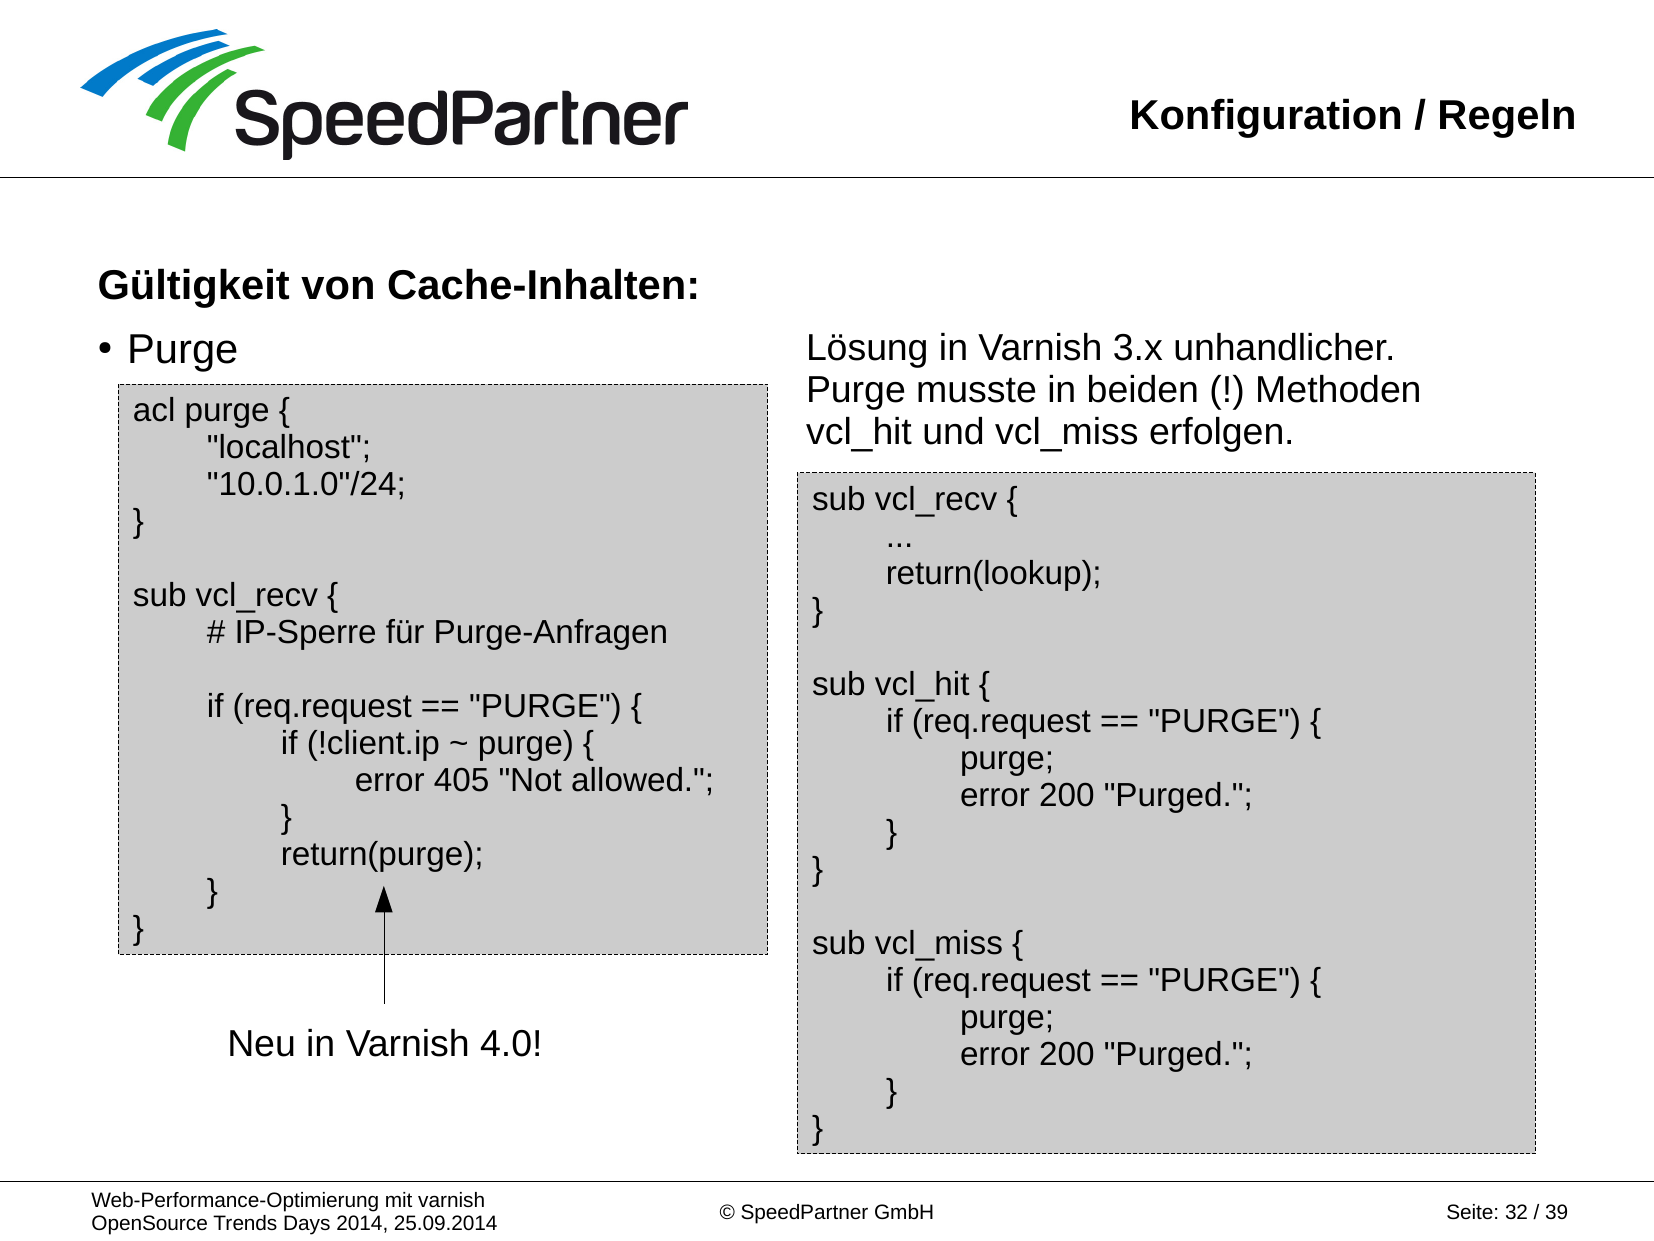

# Konfiguration / Regeln
Gültigkeit von Cache-Inhalten:
Purge
Lösung in Varnish 3.x unhandlicher.
Purge musste in beiden (!) Methoden vcl_hit und vcl_miss erfolgen.
acl purge {
 "localhost";
 "10.0.1.0"/24;
}
sub vcl_recv {
 # IP-Sperre für Purge-Anfragen
 if (req.request == "PURGE") {
 if (!client.ip ~ purge) {
 error 405 "Not allowed.";
 }
 return(purge);
 }
}
sub vcl_recv {
	...
	return(lookup);
}
sub vcl_hit {
 if (req.request == "PURGE") {
 purge;
 error 200 "Purged.";
 }
}
sub vcl_miss {
 if (req.request == "PURGE") {
 purge;
 error 200 "Purged.";
 }
}
Neu in Varnish 4.0!